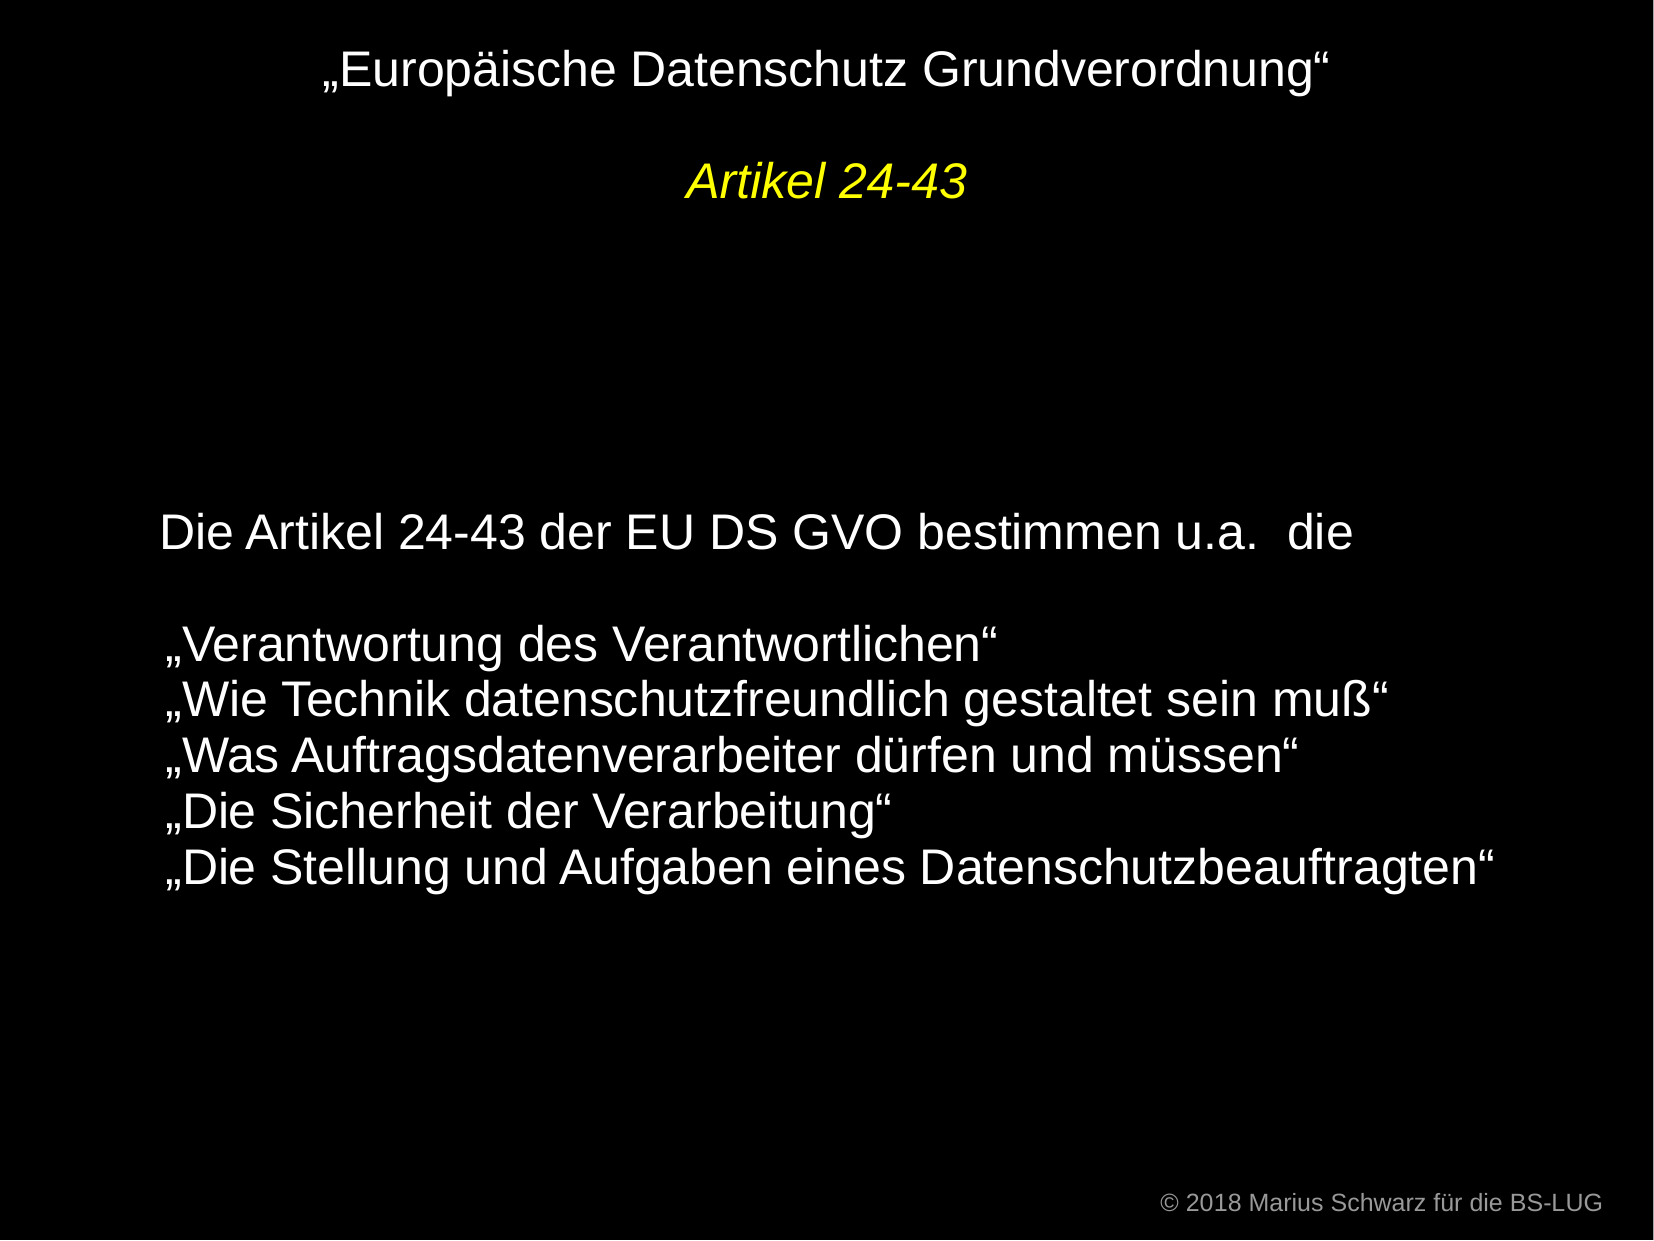

# „Europäische Datenschutz Grundverordnung“ Artikel 24-43
Die Artikel 24-43 der EU DS GVO bestimmen u.a. die
„Verantwortung des Verantwortlichen“
„Wie Technik datenschutzfreundlich gestaltet sein muß“
„Was Auftragsdatenverarbeiter dürfen und müssen“
„Die Sicherheit der Verarbeitung“
„Die Stellung und Aufgaben eines Datenschutzbeauftragten“
© 2018 Marius Schwarz für die BS-LUG